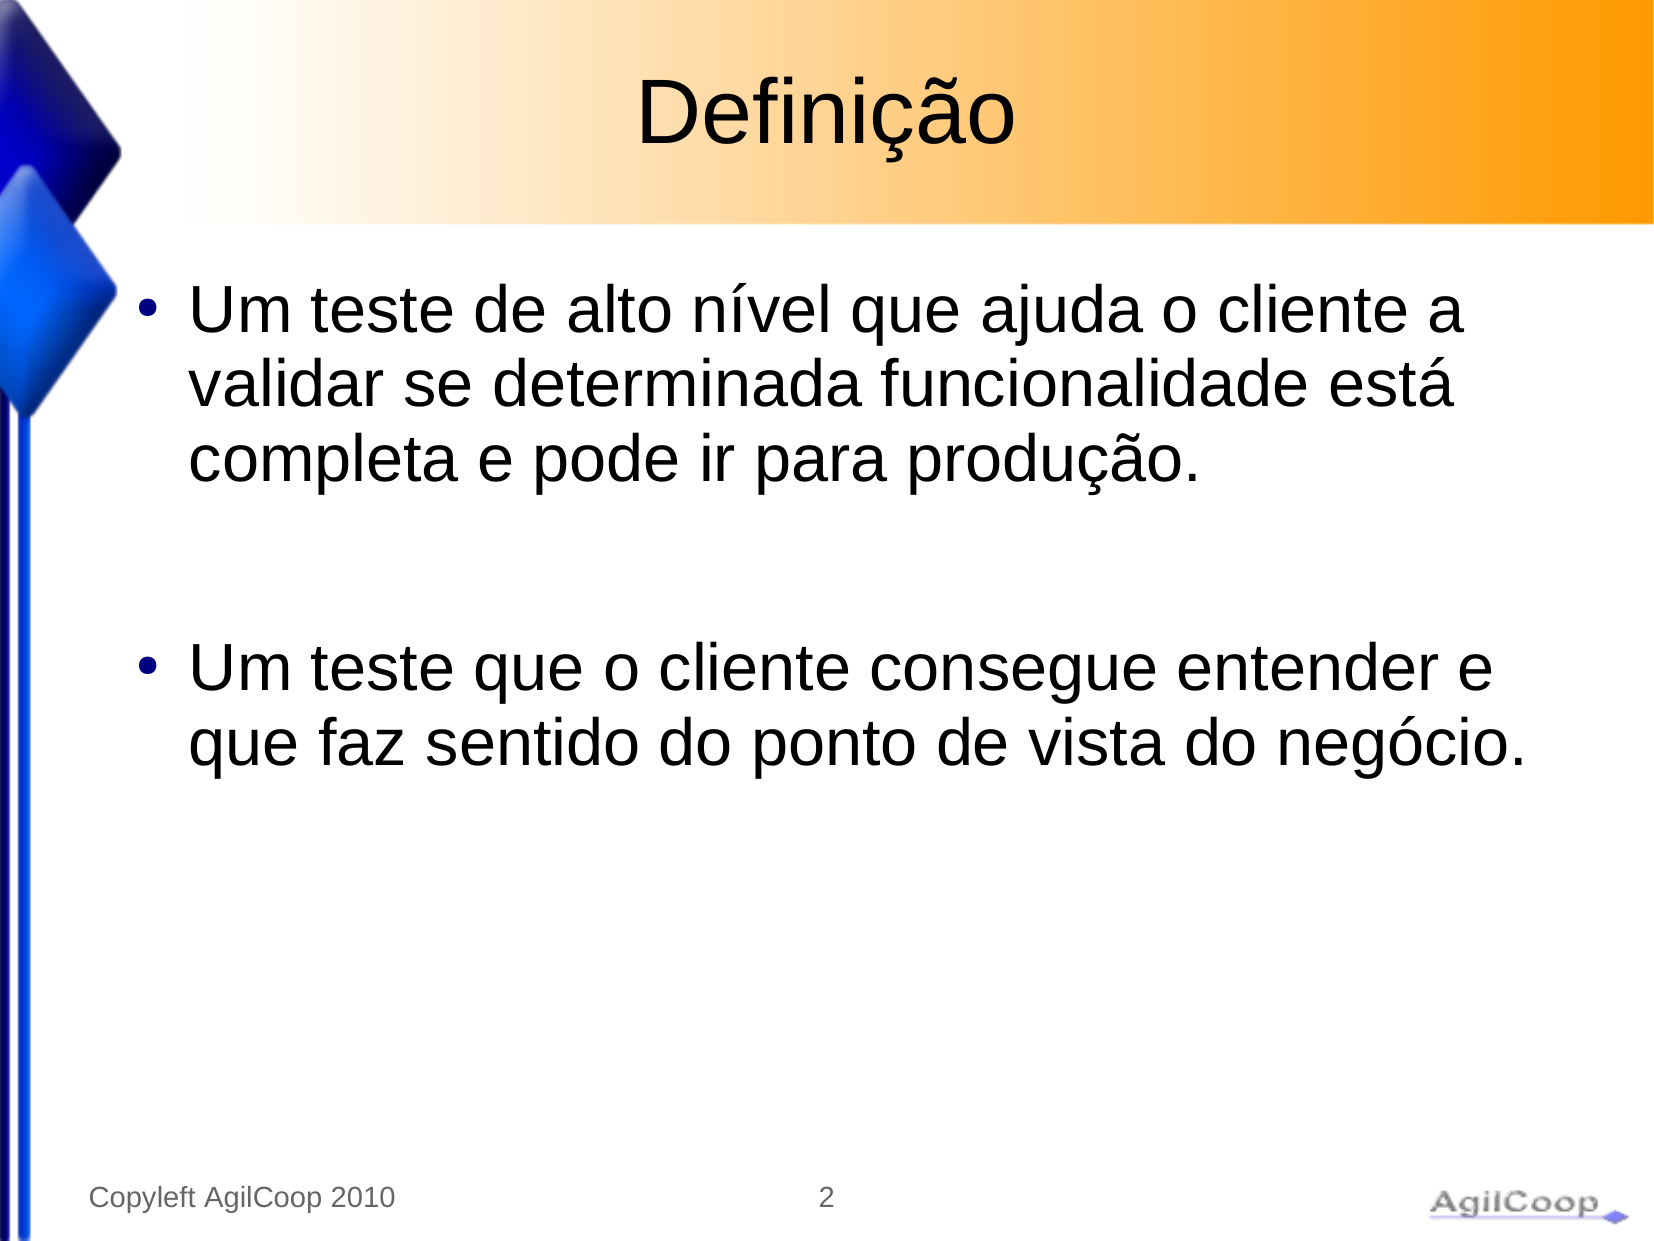

# Definição
Um teste de alto nível que ajuda o cliente a validar se determinada funcionalidade está completa e pode ir para produção.
Um teste que o cliente consegue entender e que faz sentido do ponto de vista do negócio.
Copyleft AgilCoop 2010
2